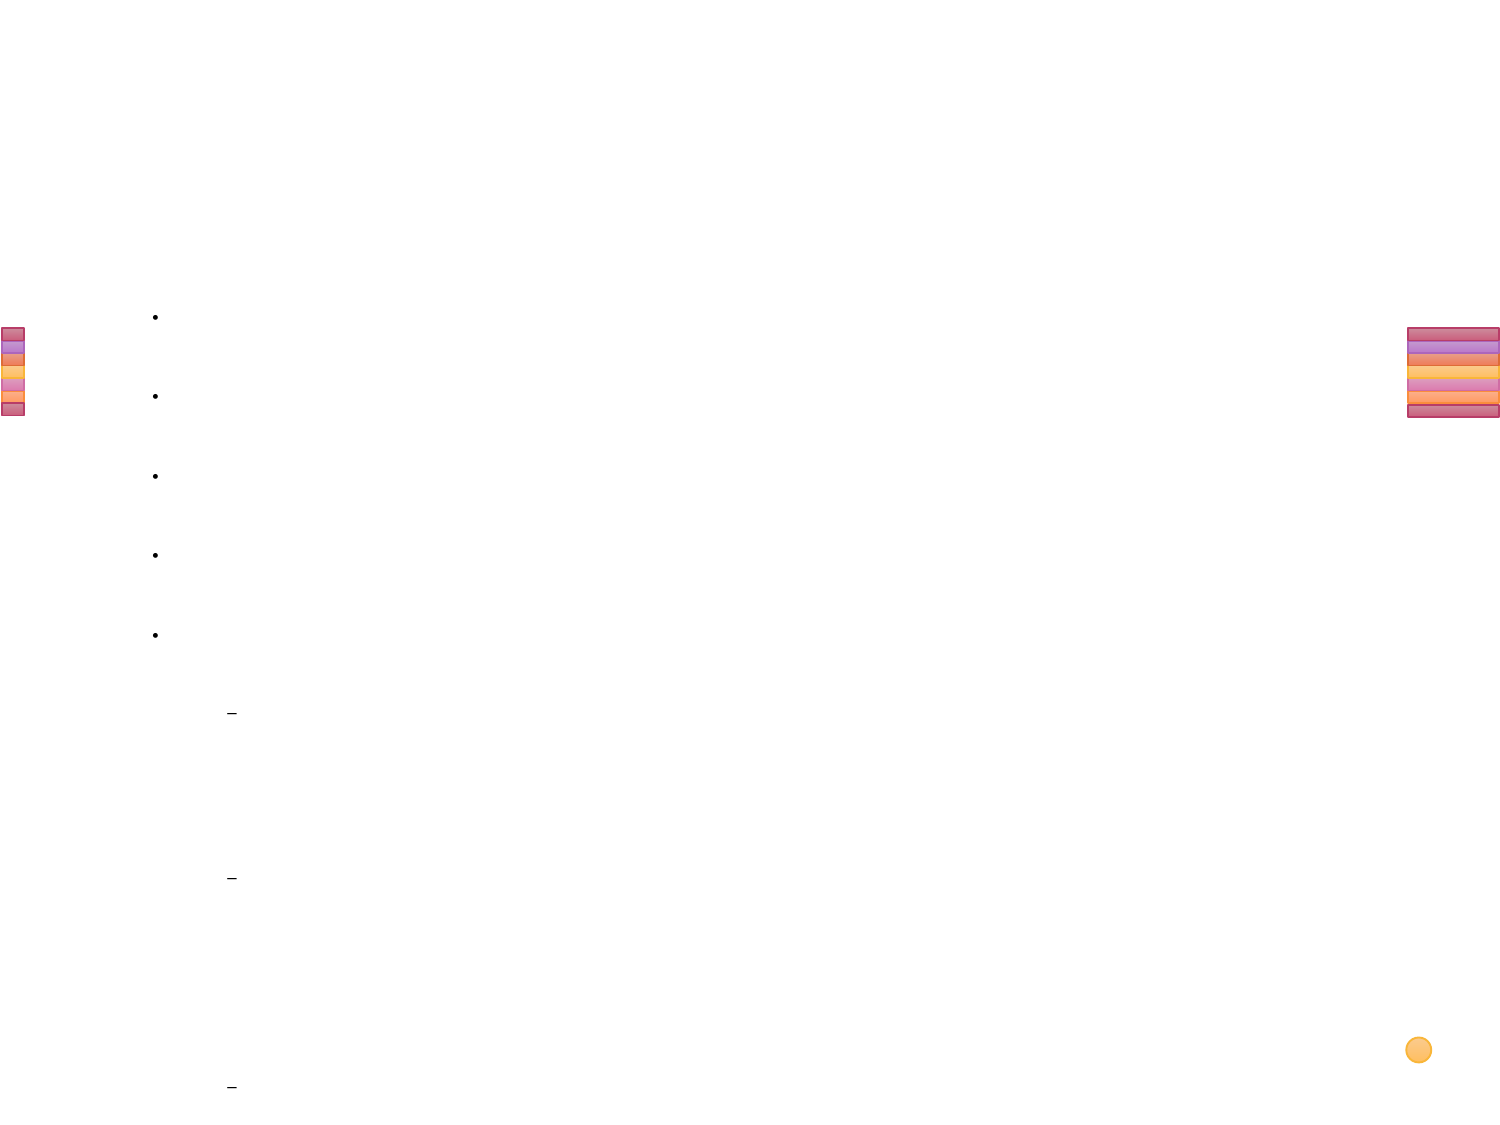

VII.- FLEXIBILIDAD SUSTANCIAL (V)
# VII.2.2- Modificación sustancial colectiva
1) Las causas habilitantes
2) Los umbrales
3) El período de consultas
4) Conclusión con acuerdo:
¿ En la modificación sustancial colectiva, cabe acción de conflicto colectivo en caso de acuerdo en el período de consultas?
¿En caso de acuerdo en período de consultas, puede el trabajador accionar para que declare injustificada la medida por inexistencia de la causa y pedir la condena a reponerle en sus anteriores condiciones?
¿En los casos de acuerdo o no acuerdo en que ningún sujeto legitimado interponga demanda frente a la medida, puede el empresario instar una acción declarativa como la que se prevé en el art.124. 3 LRJS para los supuestos de despido?